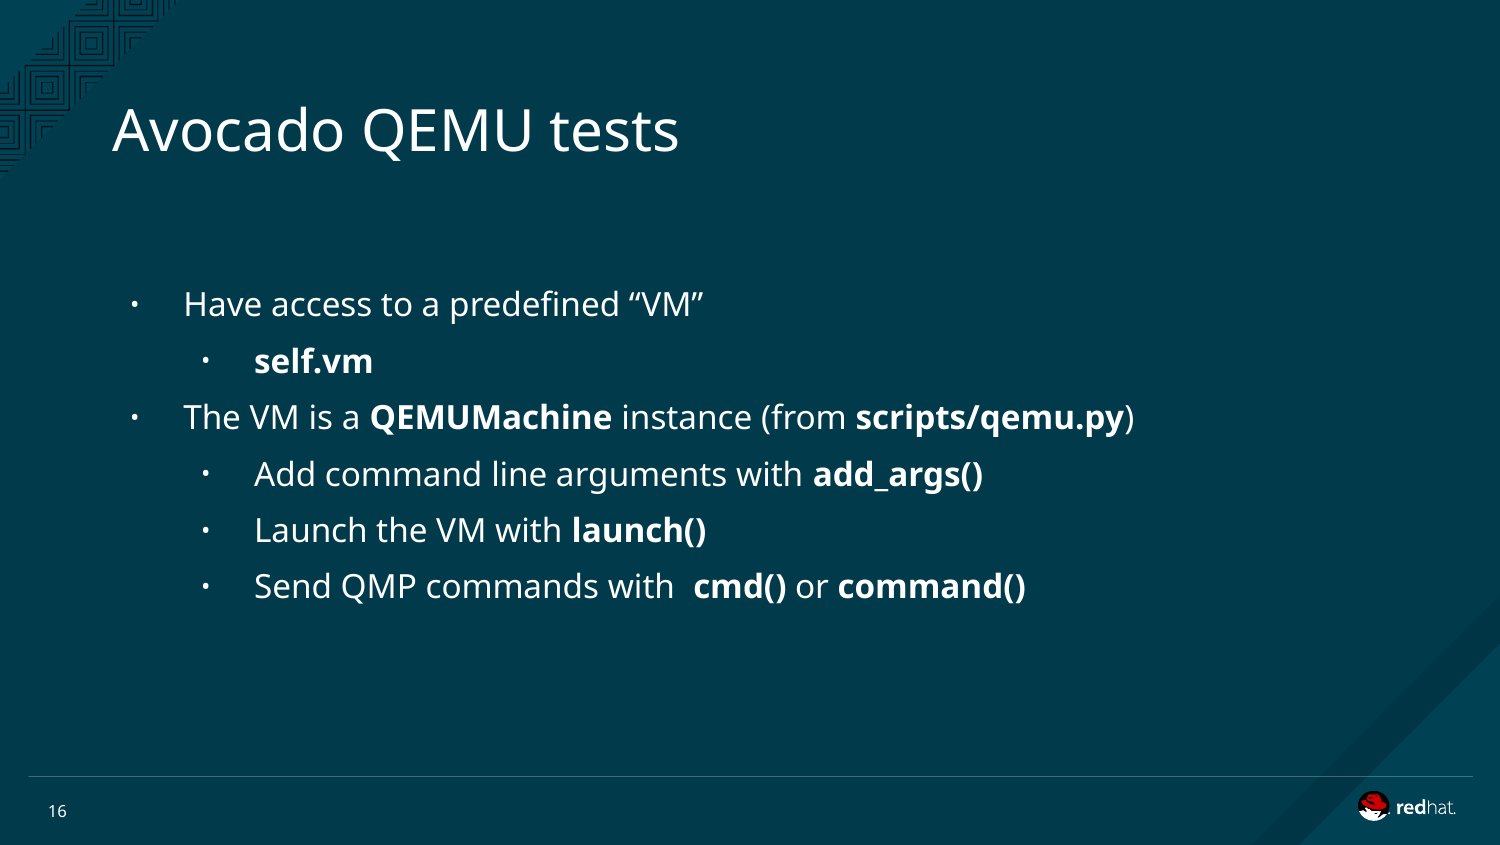

# Avocado QEMU tests
Have access to a predefined “VM”
self.vm
The VM is a QEMUMachine instance (from scripts/qemu.py)
Add command line arguments with add_args()
Launch the VM with launch()
Send QMP commands with cmd() or command()
16